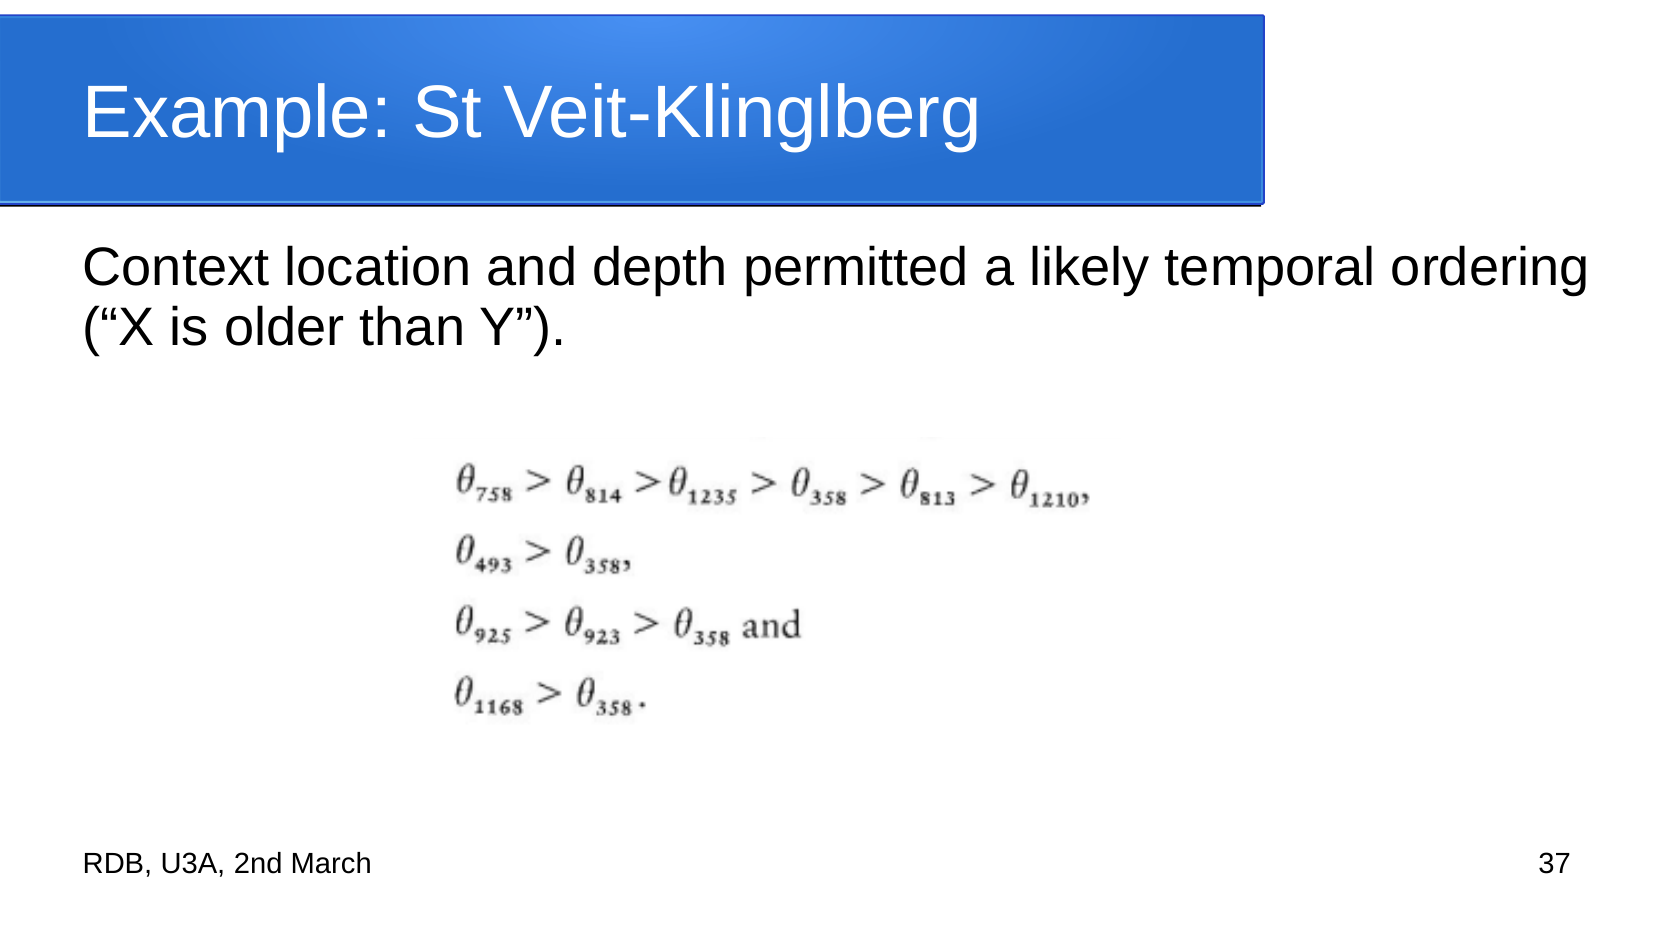

# Example: St Veit-Klinglberg
Context location and depth permitted a likely temporal ordering (“X is older than Y”).
RDB, U3A, 2nd March
37